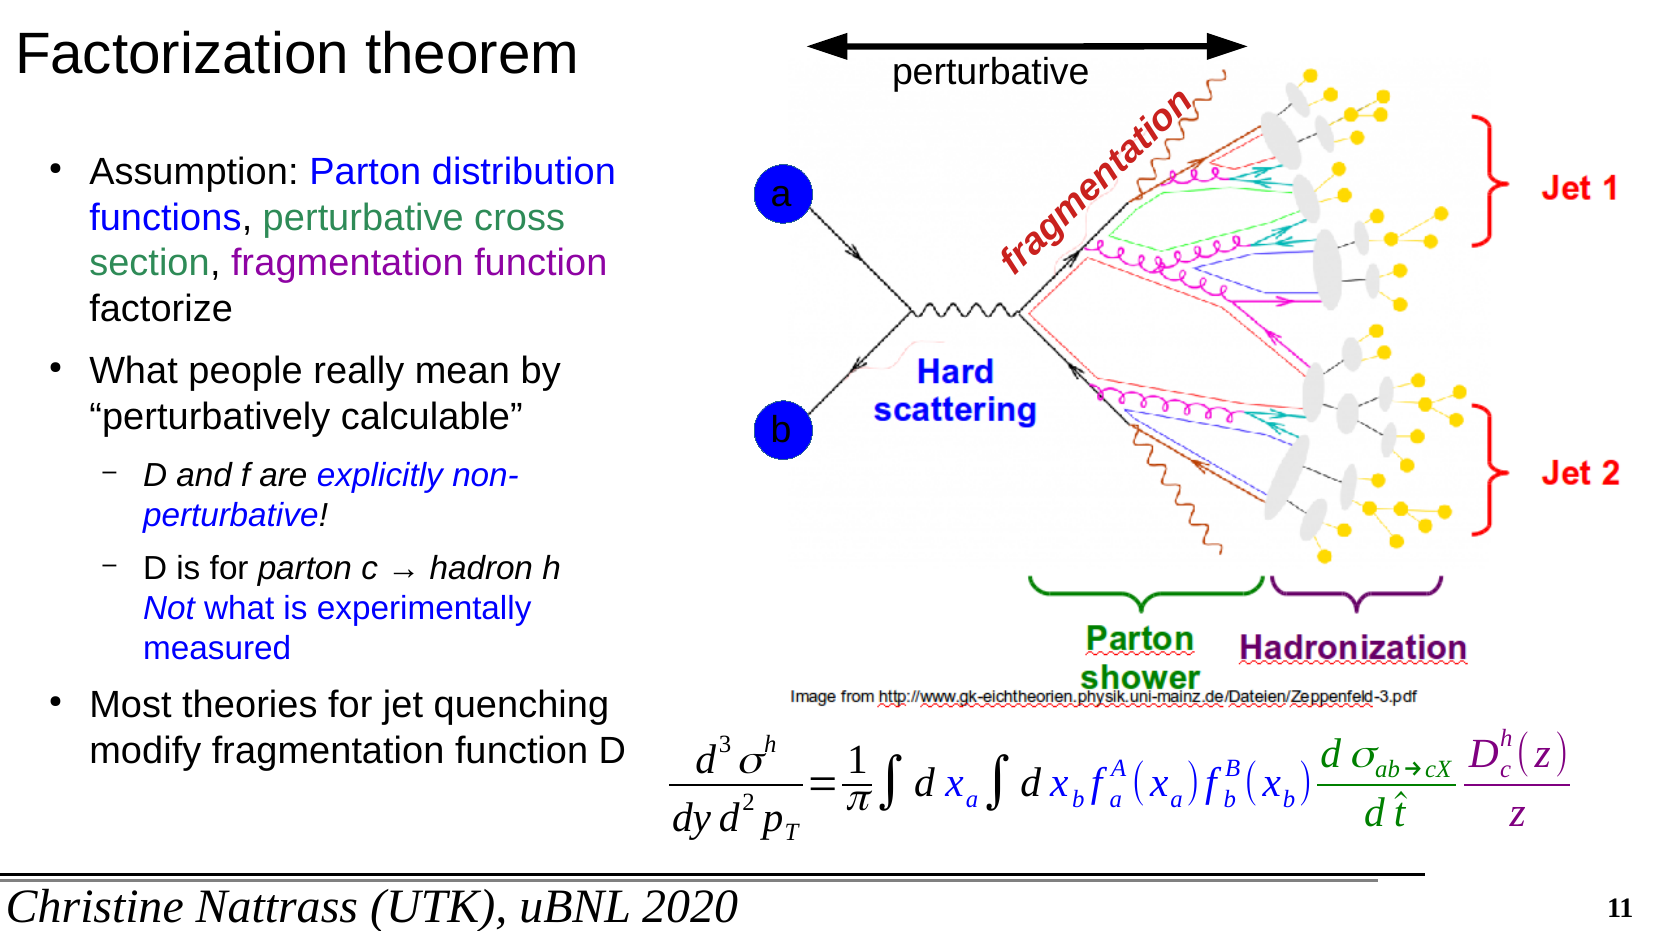

# Factorization theorem
perturbative
fragmentation
Assumption: Parton distribution functions, perturbative cross section, fragmentation function factorize
What people really mean by “perturbatively calculable”
D and f are explicitly non-perturbative!
D is for parton c → hadron h
Not what is experimentally measured
Most theories for jet quenching modify fragmentation function D
a
b